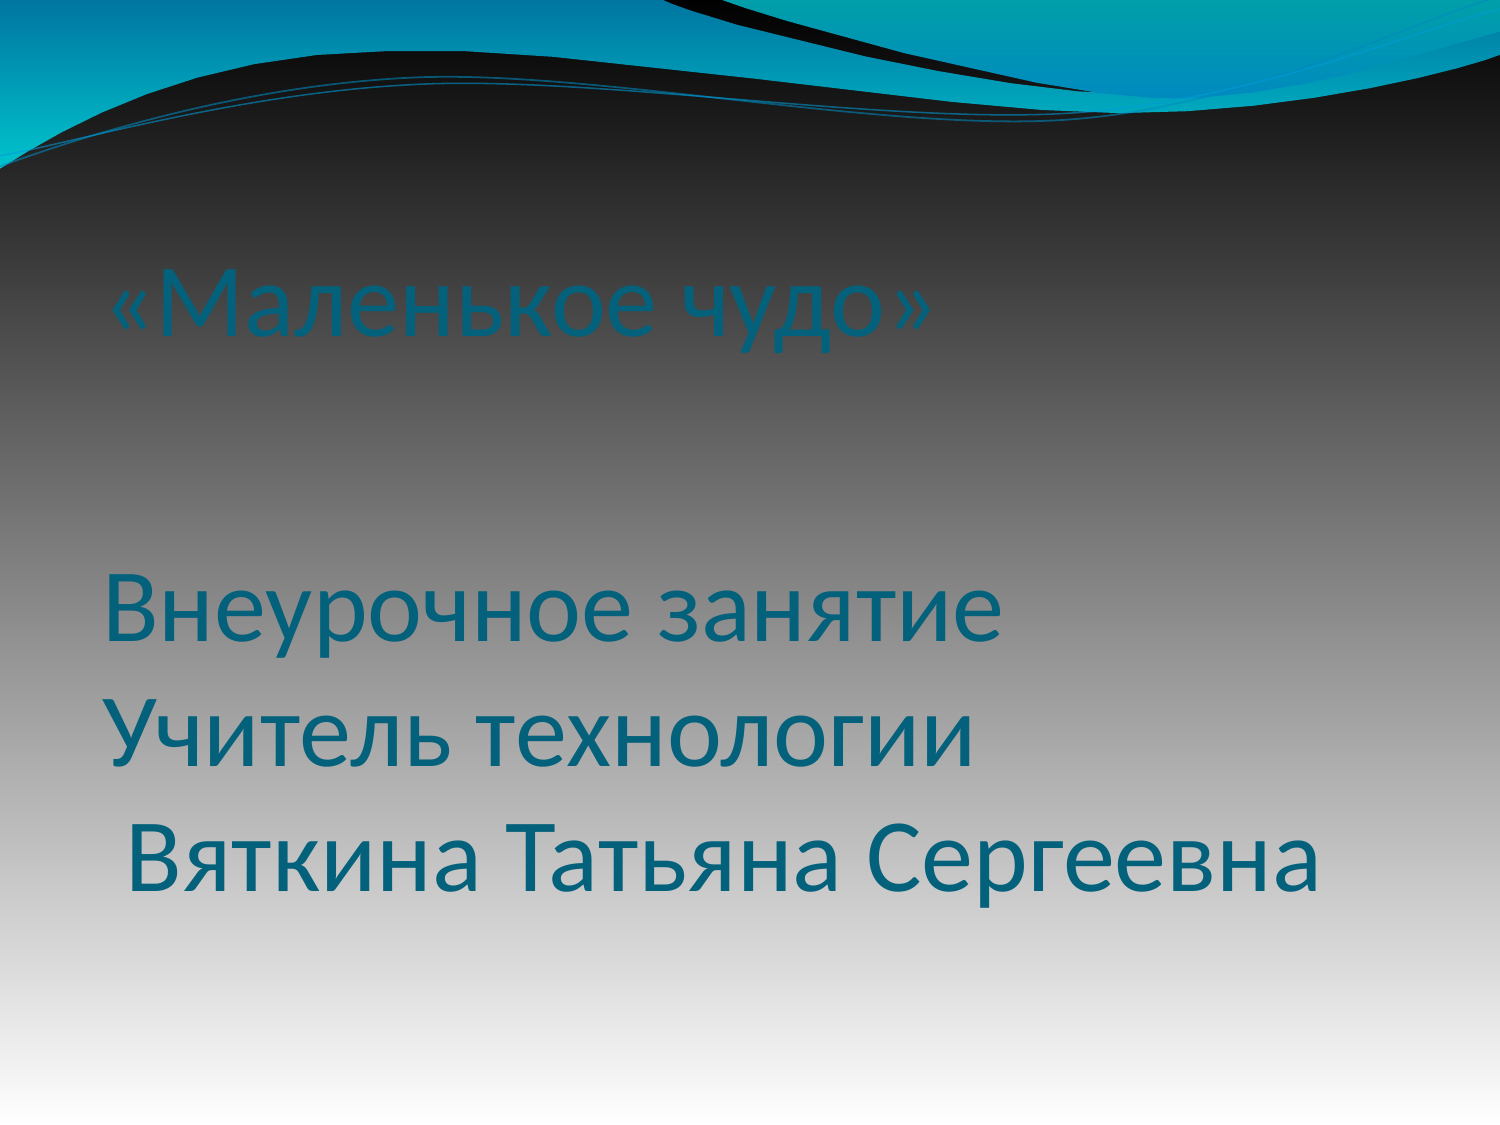

# «Маленькое чудо»
Внеурочное занятие
Учитель технологии
 Вяткина Татьяна Сергеевна